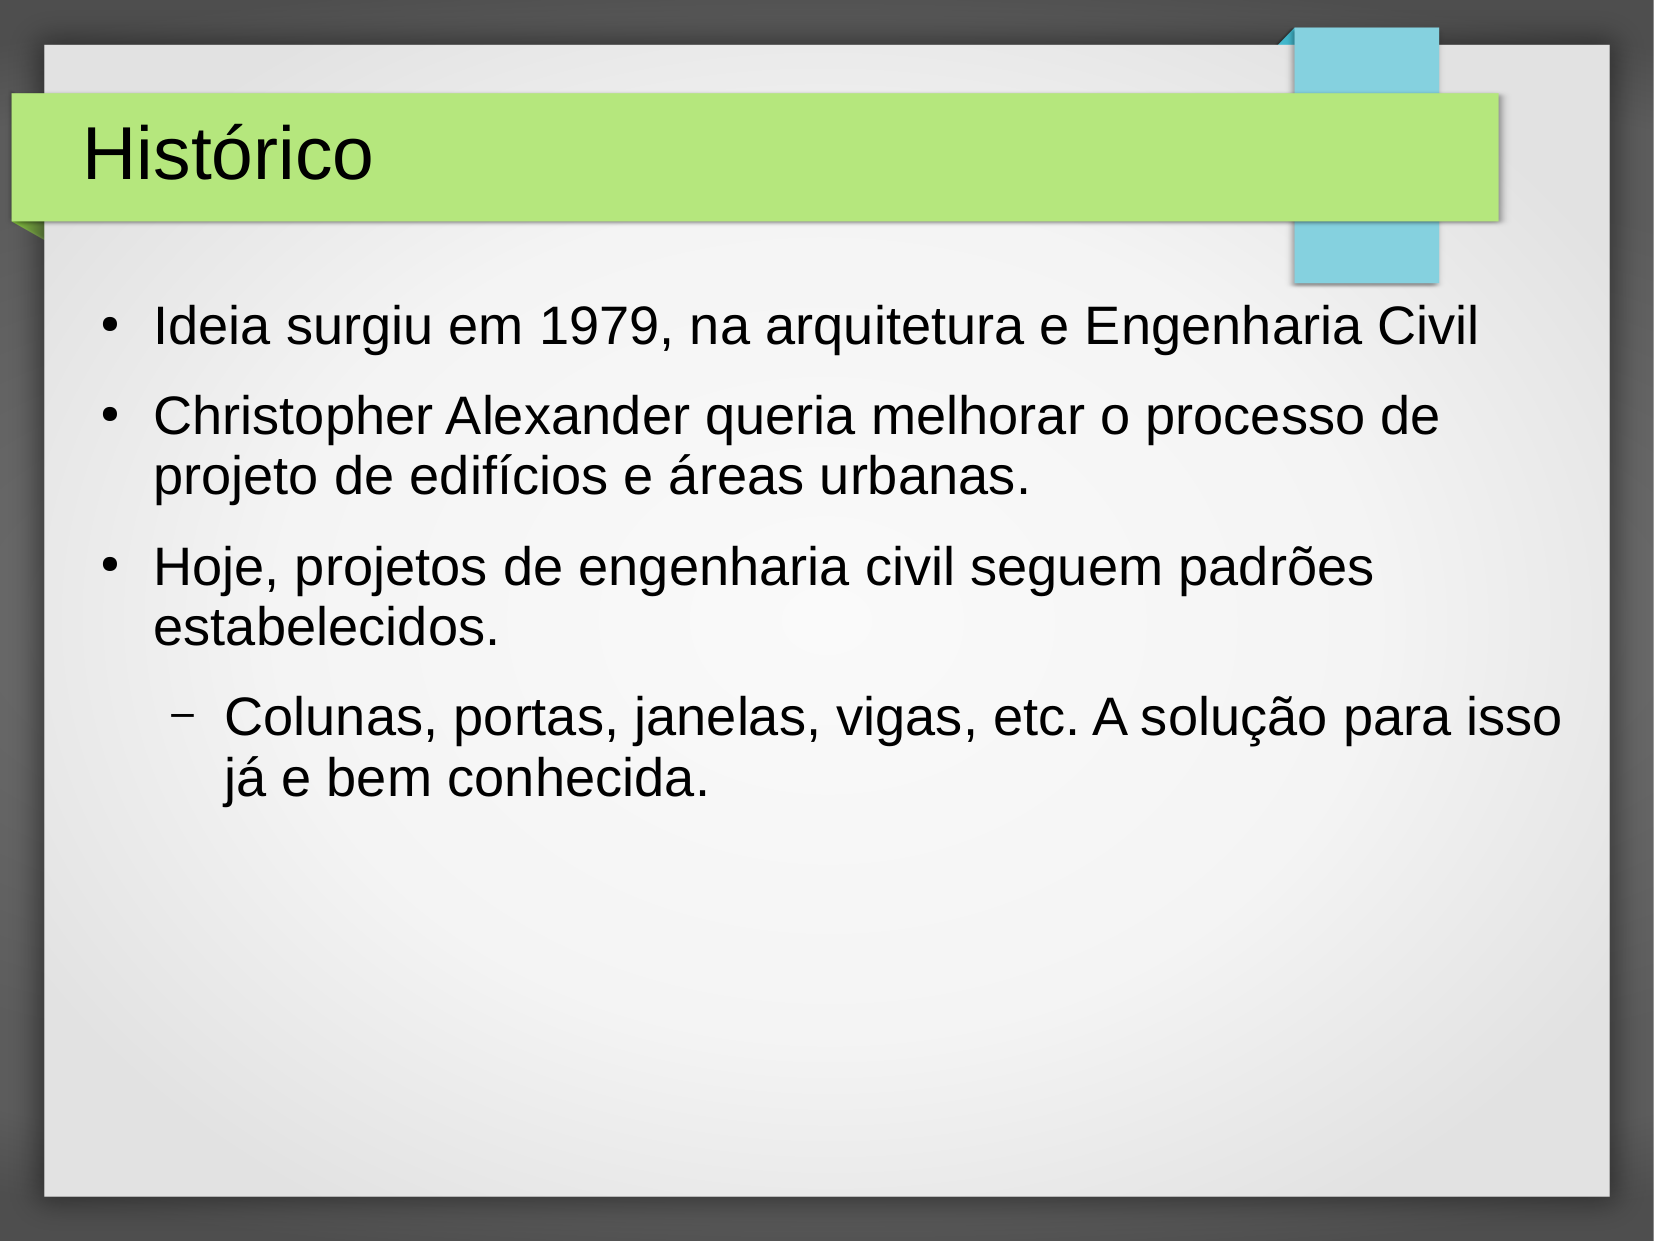

# Histórico
Ideia surgiu em 1979, na arquitetura e Engenharia Civil
Christopher Alexander queria melhorar o processo de projeto de edifícios e áreas urbanas.
Hoje, projetos de engenharia civil seguem padrões estabelecidos.
Colunas, portas, janelas, vigas, etc. A solução para isso já e bem conhecida.